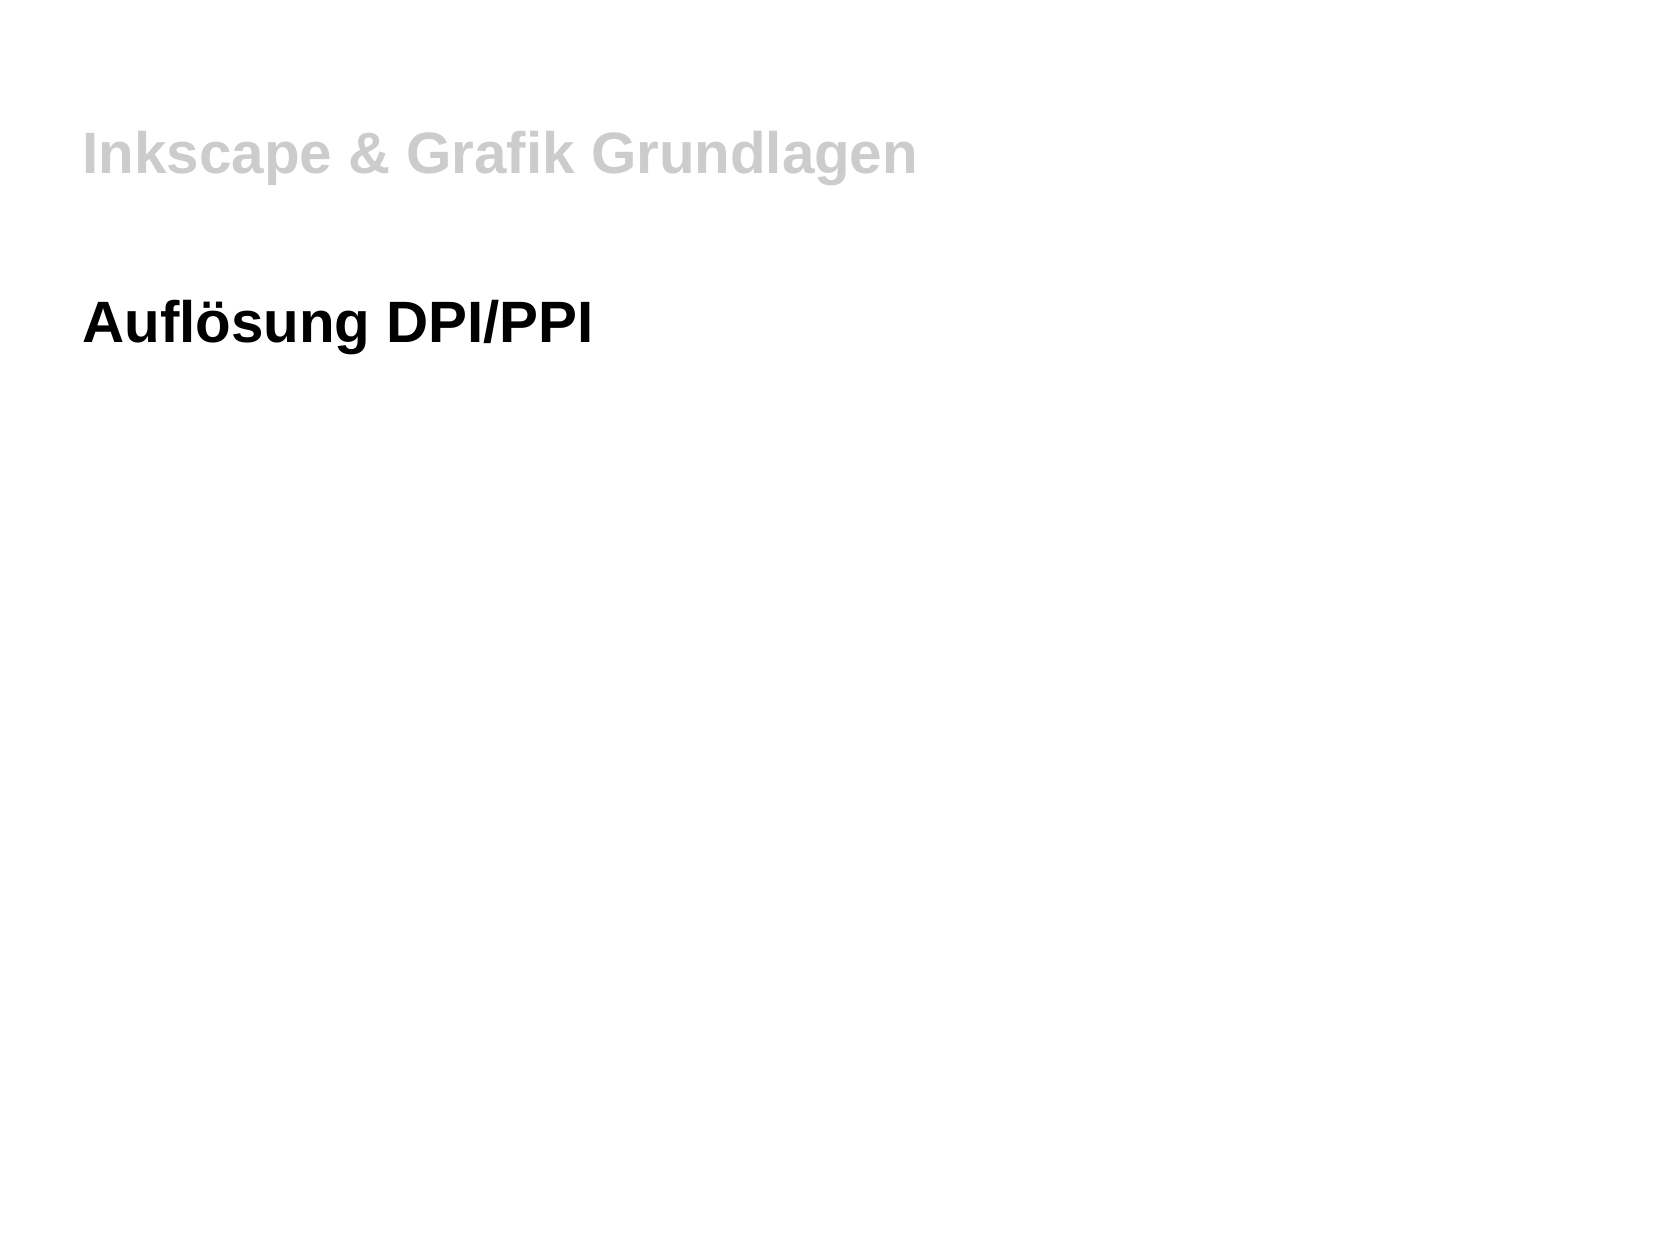

# Inkscape & Grafik Grundlagen
Auflösung DPI/PPI